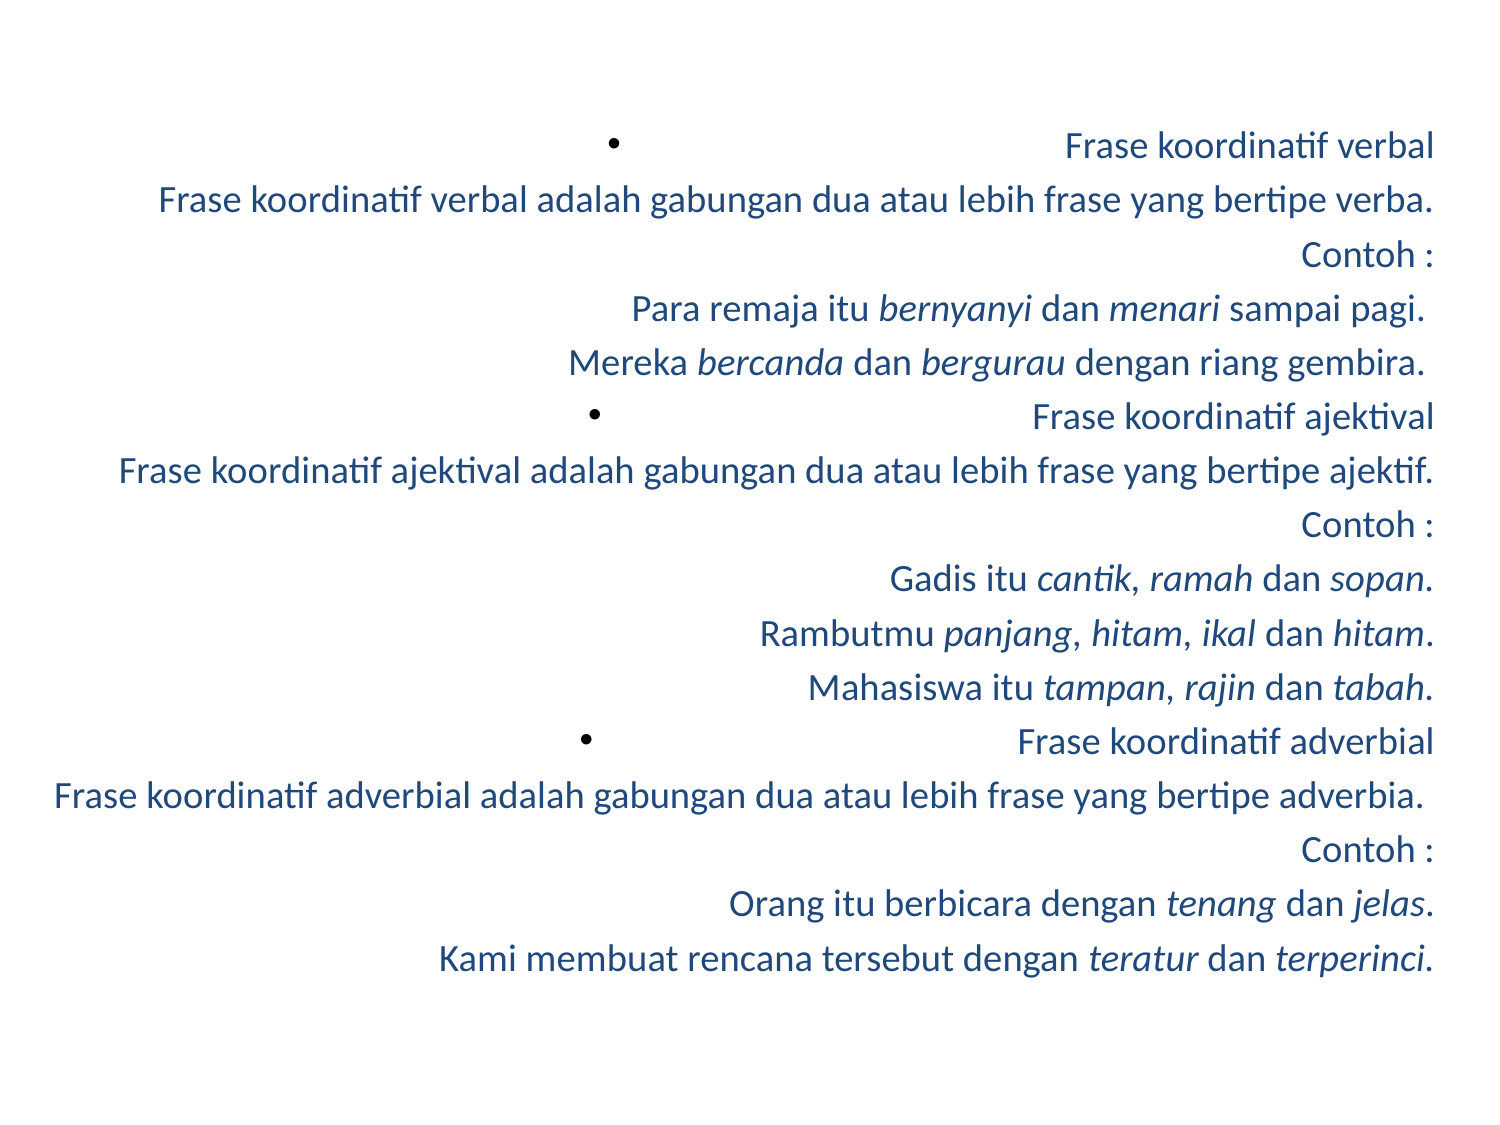

#
Frase koordinatif verbal
Frase koordinatif verbal adalah gabungan dua atau lebih frase yang bertipe verba.
Contoh :
Para remaja itu bernyanyi dan menari sampai pagi.
Mereka bercanda dan bergurau dengan riang gembira.
Frase koordinatif ajektival
Frase koordinatif ajektival adalah gabungan dua atau lebih frase yang bertipe ajektif.
Contoh :
Gadis itu cantik, ramah dan sopan.
Rambutmu panjang, hitam, ikal dan hitam.
Mahasiswa itu tampan, rajin dan tabah.
Frase koordinatif adverbial
Frase koordinatif adverbial adalah gabungan dua atau lebih frase yang bertipe adverbia.
Contoh :
Orang itu berbicara dengan tenang dan jelas.
Kami membuat rencana tersebut dengan teratur dan terperinci.